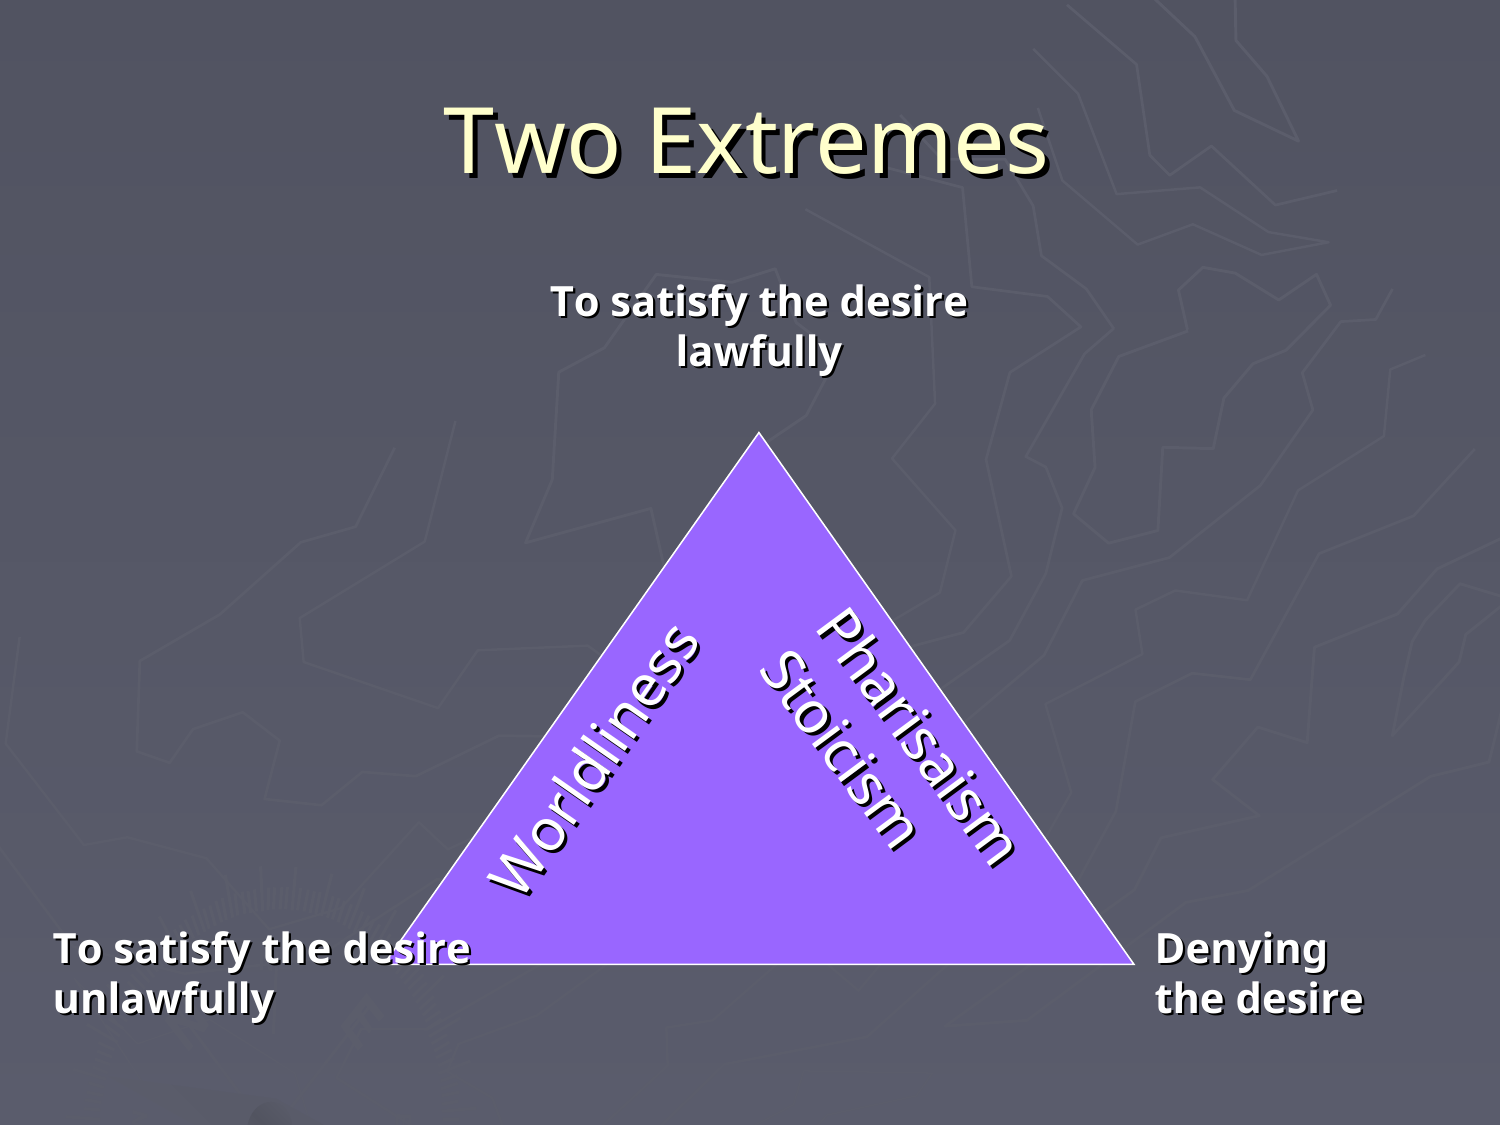

# Two Extremes
To satisfy the desire lawfully
Worldliness
Pharisaism Stoicism
To satisfy the desire unlawfully
Denying
the desire